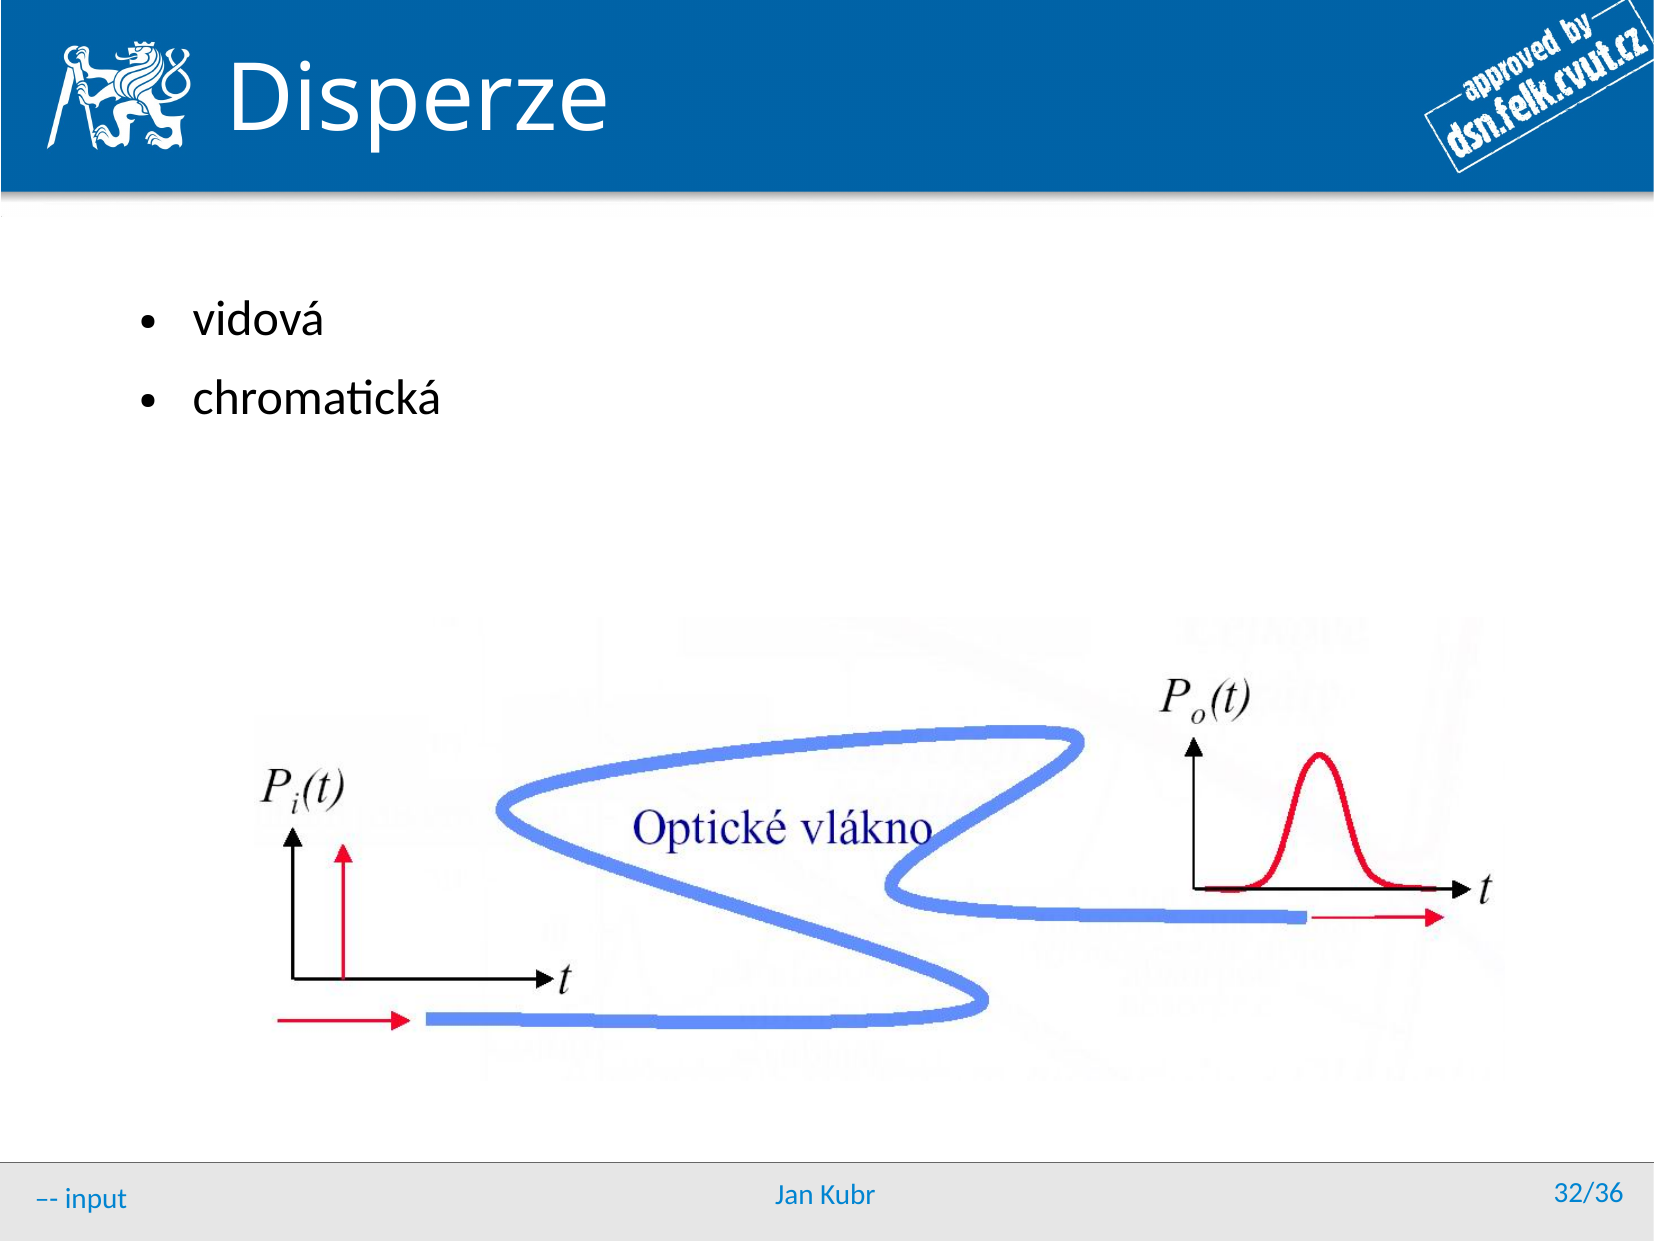

# Disperze
vidová
chromatická
32
Jan Kubr
02/2006